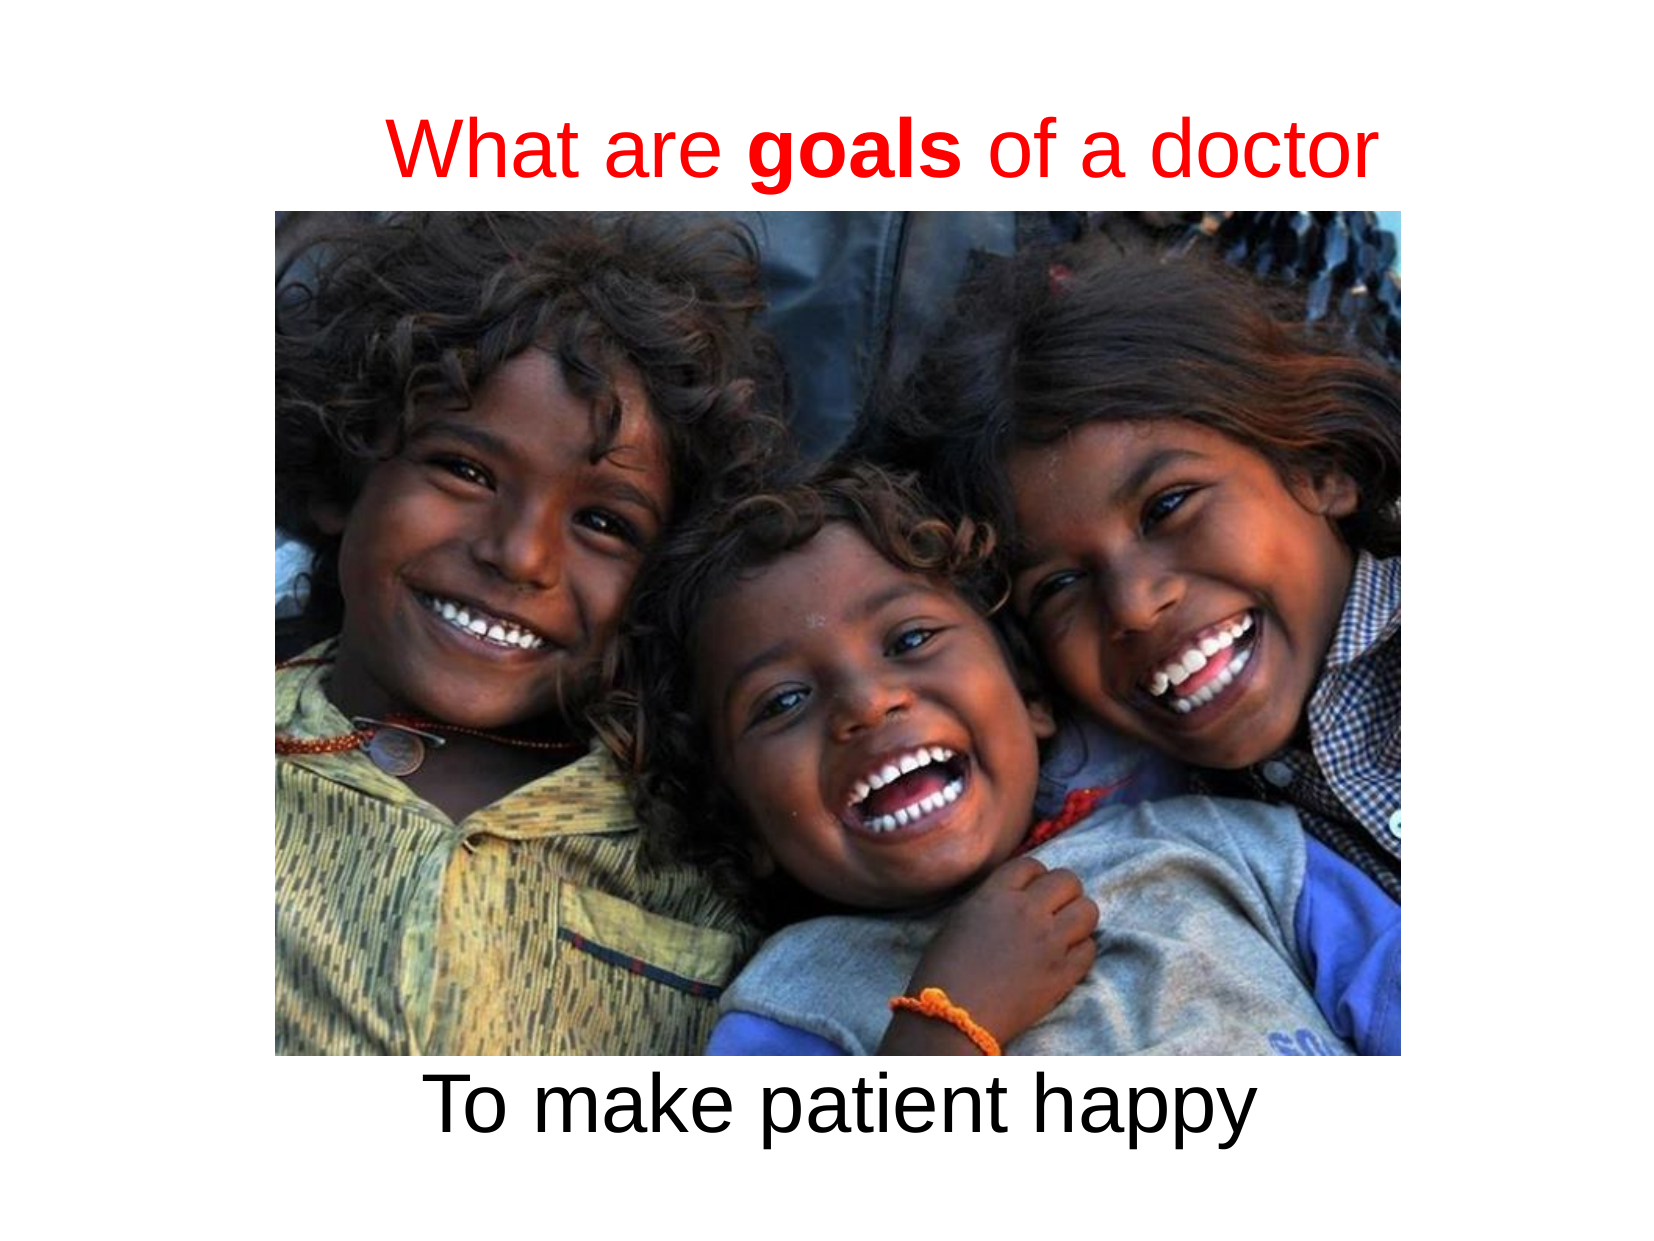

What are goals of a doctor
To make patient happy